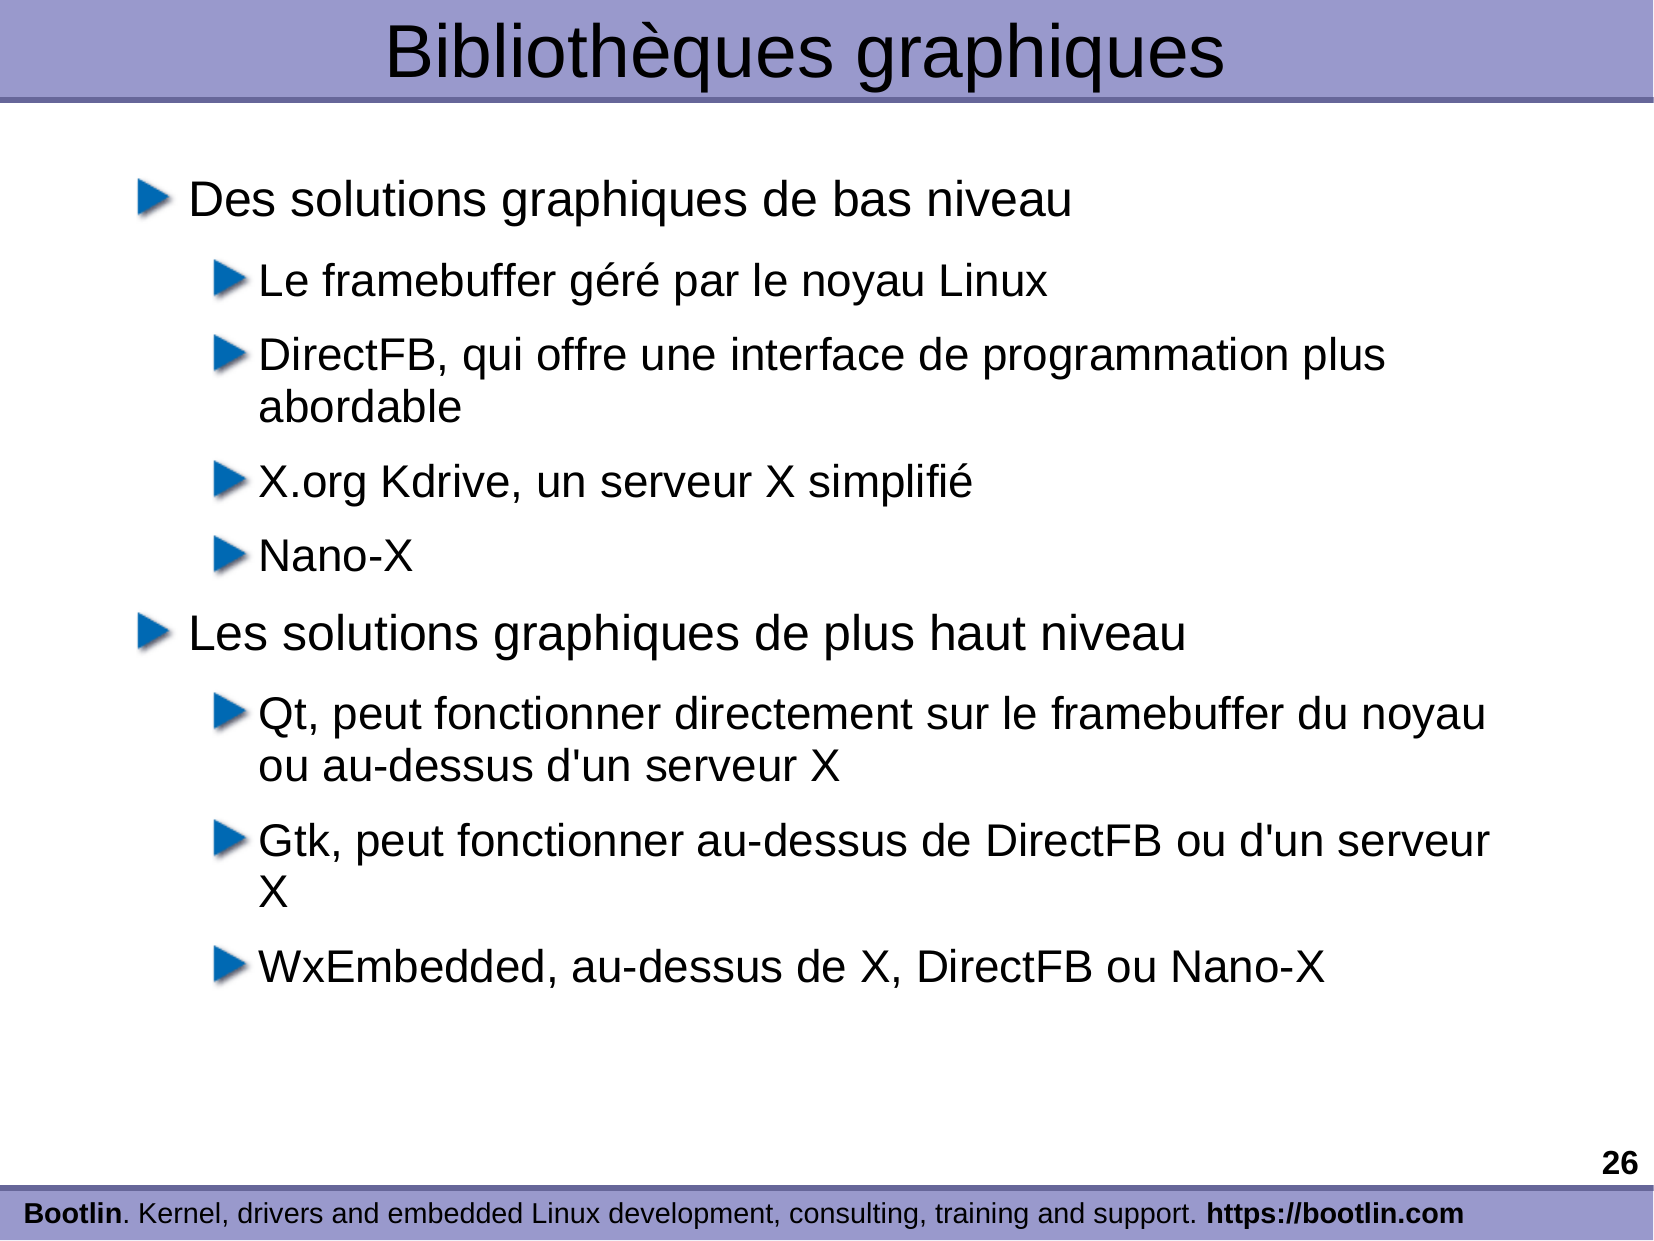

# Bibliothèques graphiques
Des solutions graphiques de bas niveau
Le framebuffer géré par le noyau Linux
DirectFB, qui offre une interface de programmation plus abordable
X.org Kdrive, un serveur X simplifié
Nano-X
Les solutions graphiques de plus haut niveau
Qt, peut fonctionner directement sur le framebuffer du noyau ou au-dessus d'un serveur X
Gtk, peut fonctionner au-dessus de DirectFB ou d'un serveur X
WxEmbedded, au-dessus de X, DirectFB ou Nano-X